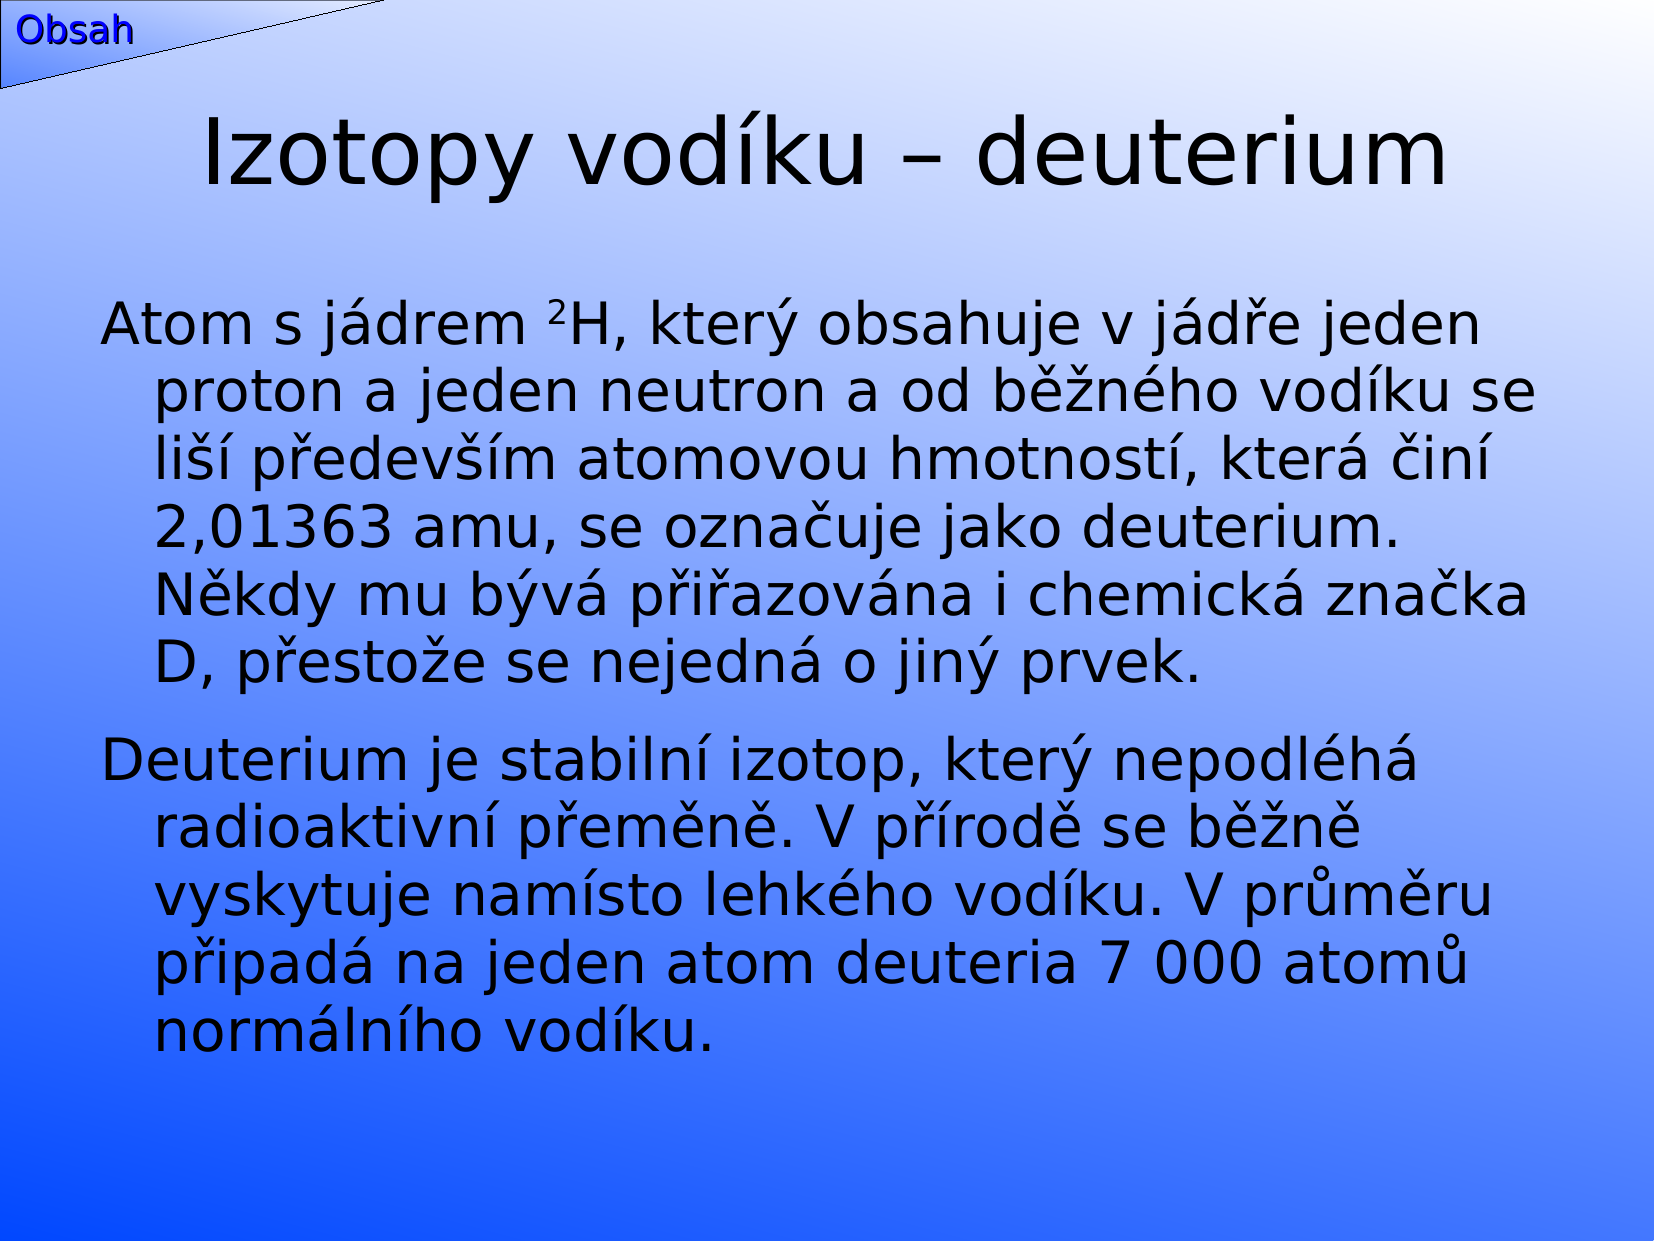

Obsah
# Izotopy vodíku – deuterium
Atom s jádrem 2H, který obsahuje v jádře jeden proton a jeden neutron a od běžného vodíku se liší především atomovou hmotností, která činí 2,01363 amu, se označuje jako deuterium. Někdy mu bývá přiřazována i chemická značka D, přestože se nejedná o jiný prvek.
Deuterium je stabilní izotop, který nepodléhá radioaktivní přeměně. V přírodě se běžně vyskytuje namísto lehkého vodíku. V průměru připadá na jeden atom deuteria 7 000 atomů normálního vodíku.